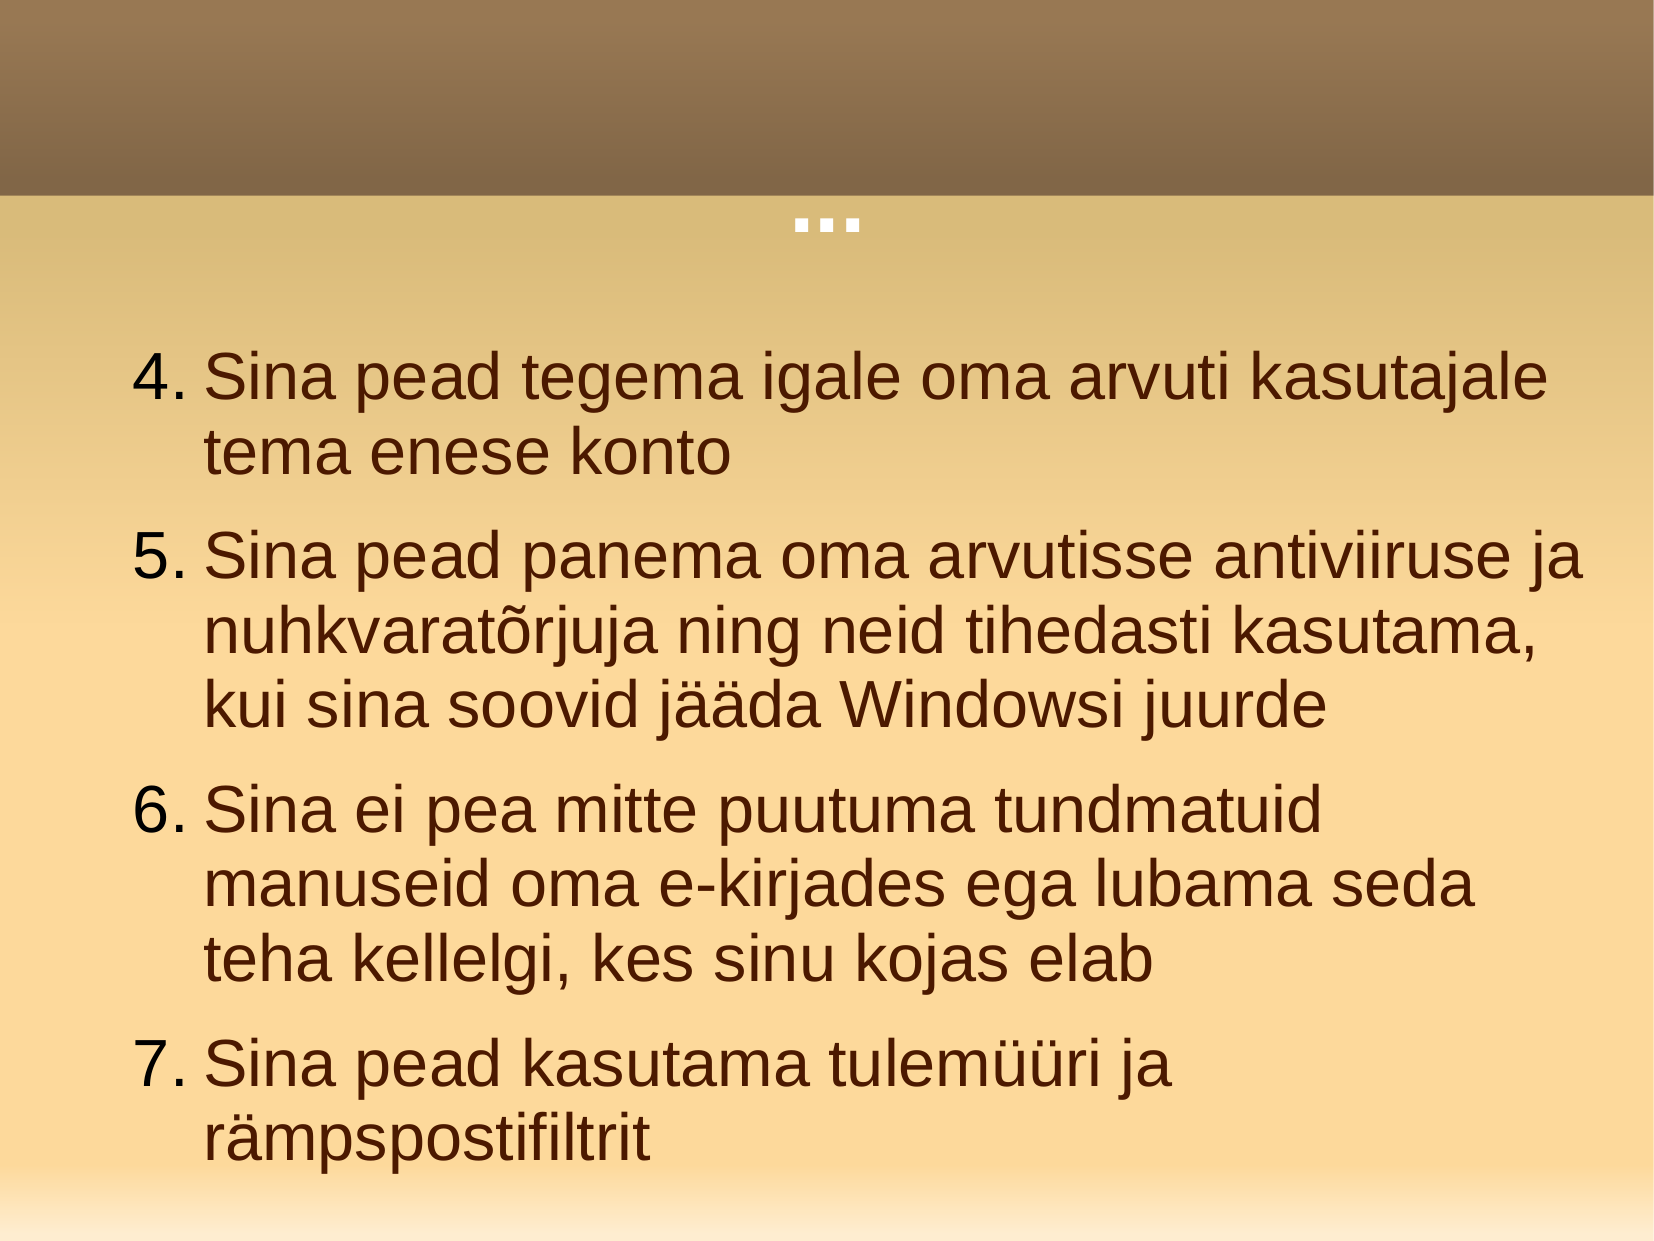

# ...
Sina pead tegema igale oma arvuti kasutajale tema enese konto
Sina pead panema oma arvutisse antiviiruse ja nuhkvaratõrjuja ning neid tihedasti kasutama, kui sina soovid jääda Windowsi juurde
Sina ei pea mitte puutuma tundmatuid manuseid oma e-kirjades ega lubama seda teha kellelgi, kes sinu kojas elab
Sina pead kasutama tulemüüri ja rämpspostifiltrit